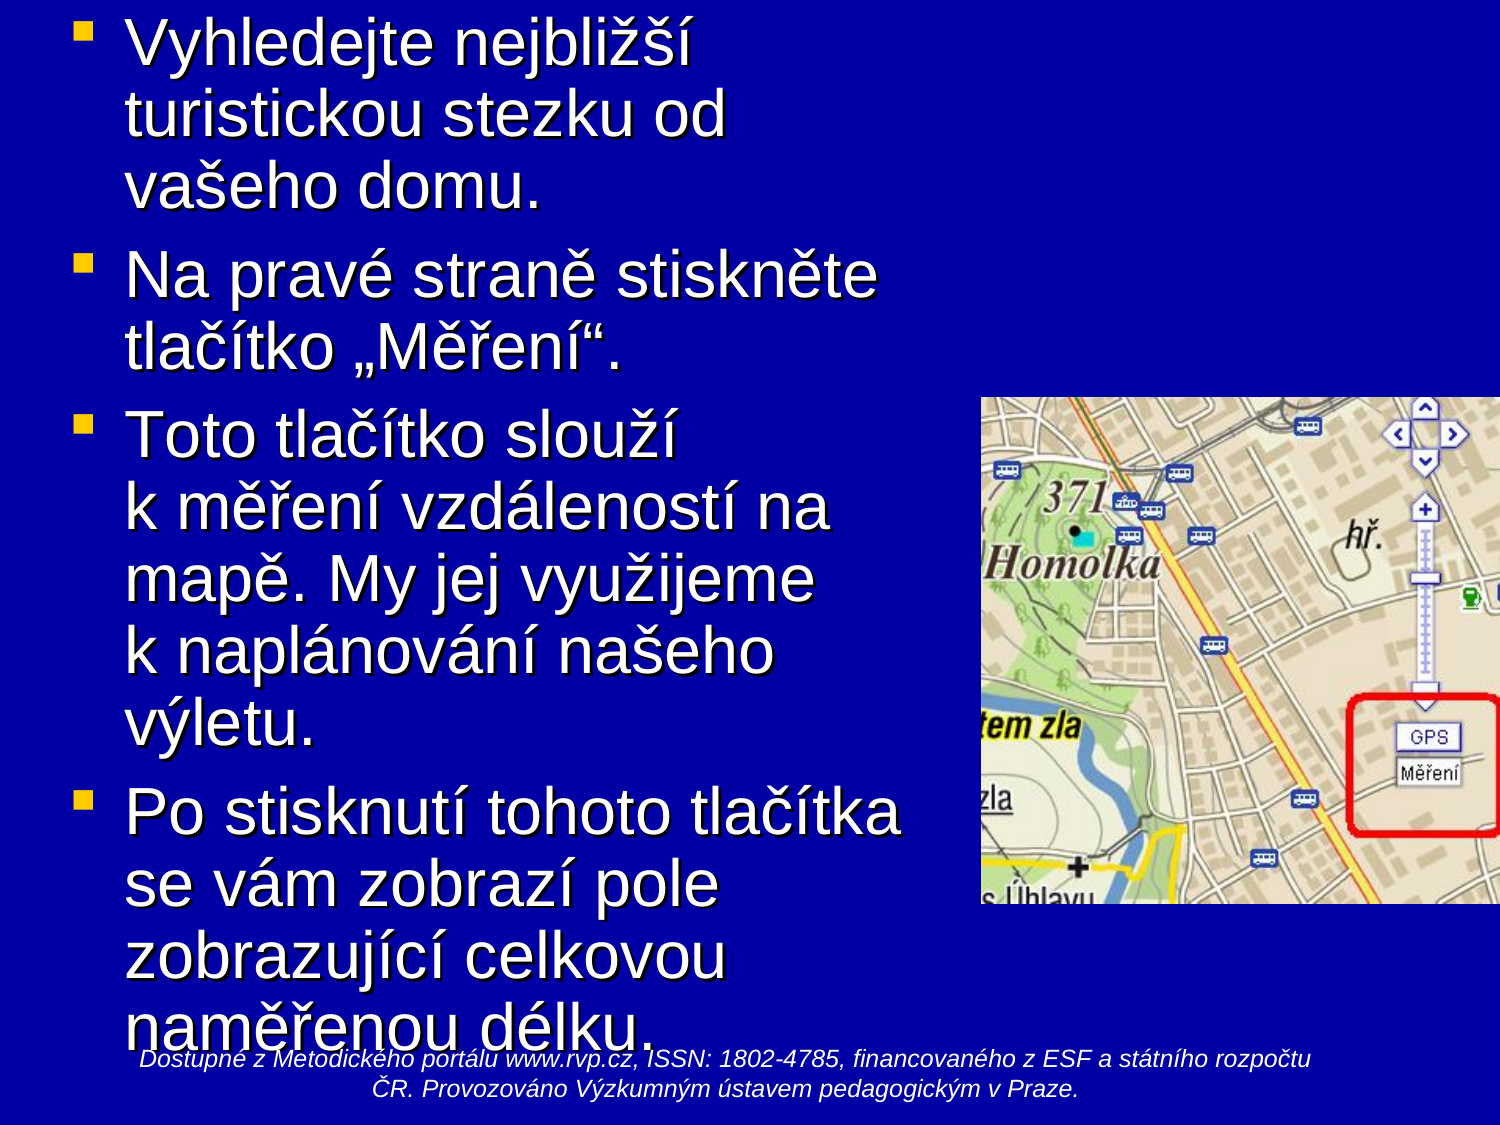

Vyhledejte nejbližší turistickou stezku od vašeho domu.
Na pravé straně stiskněte tlačítko „Měření“.
Toto tlačítko slouží
k měření vzdáleností na mapě. My jej využijeme
k naplánování našeho výletu.
Po stisknutí tohoto tlačítka se vám zobrazí pole zobrazující celkovou naměřenou délku.
#
Dostupné z Metodického portálu www.rvp.cz, ISSN: 1802-4785, financovaného z ESF a státního rozpočtu ČR. Provozováno Výzkumným ústavem pedagogickým v Praze.